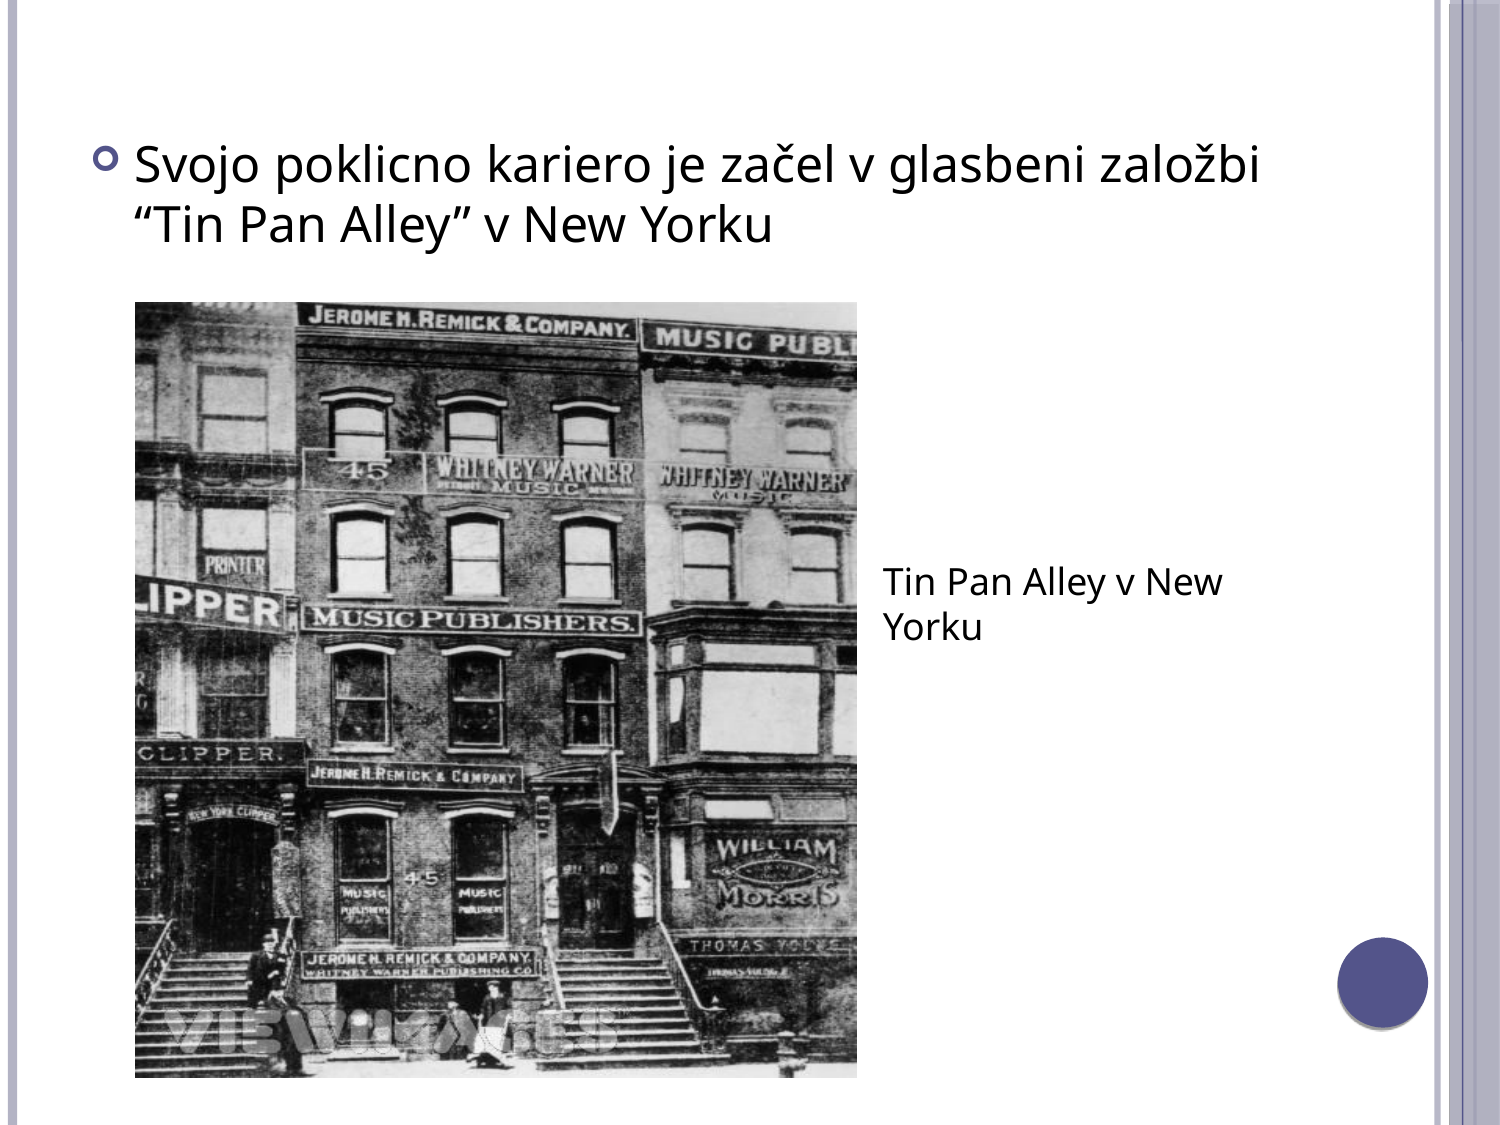

#
Svojo poklicno kariero je začel v glasbeni založbi “Tin Pan Alley” v New Yorku
Tin Pan Alley v New Yorku